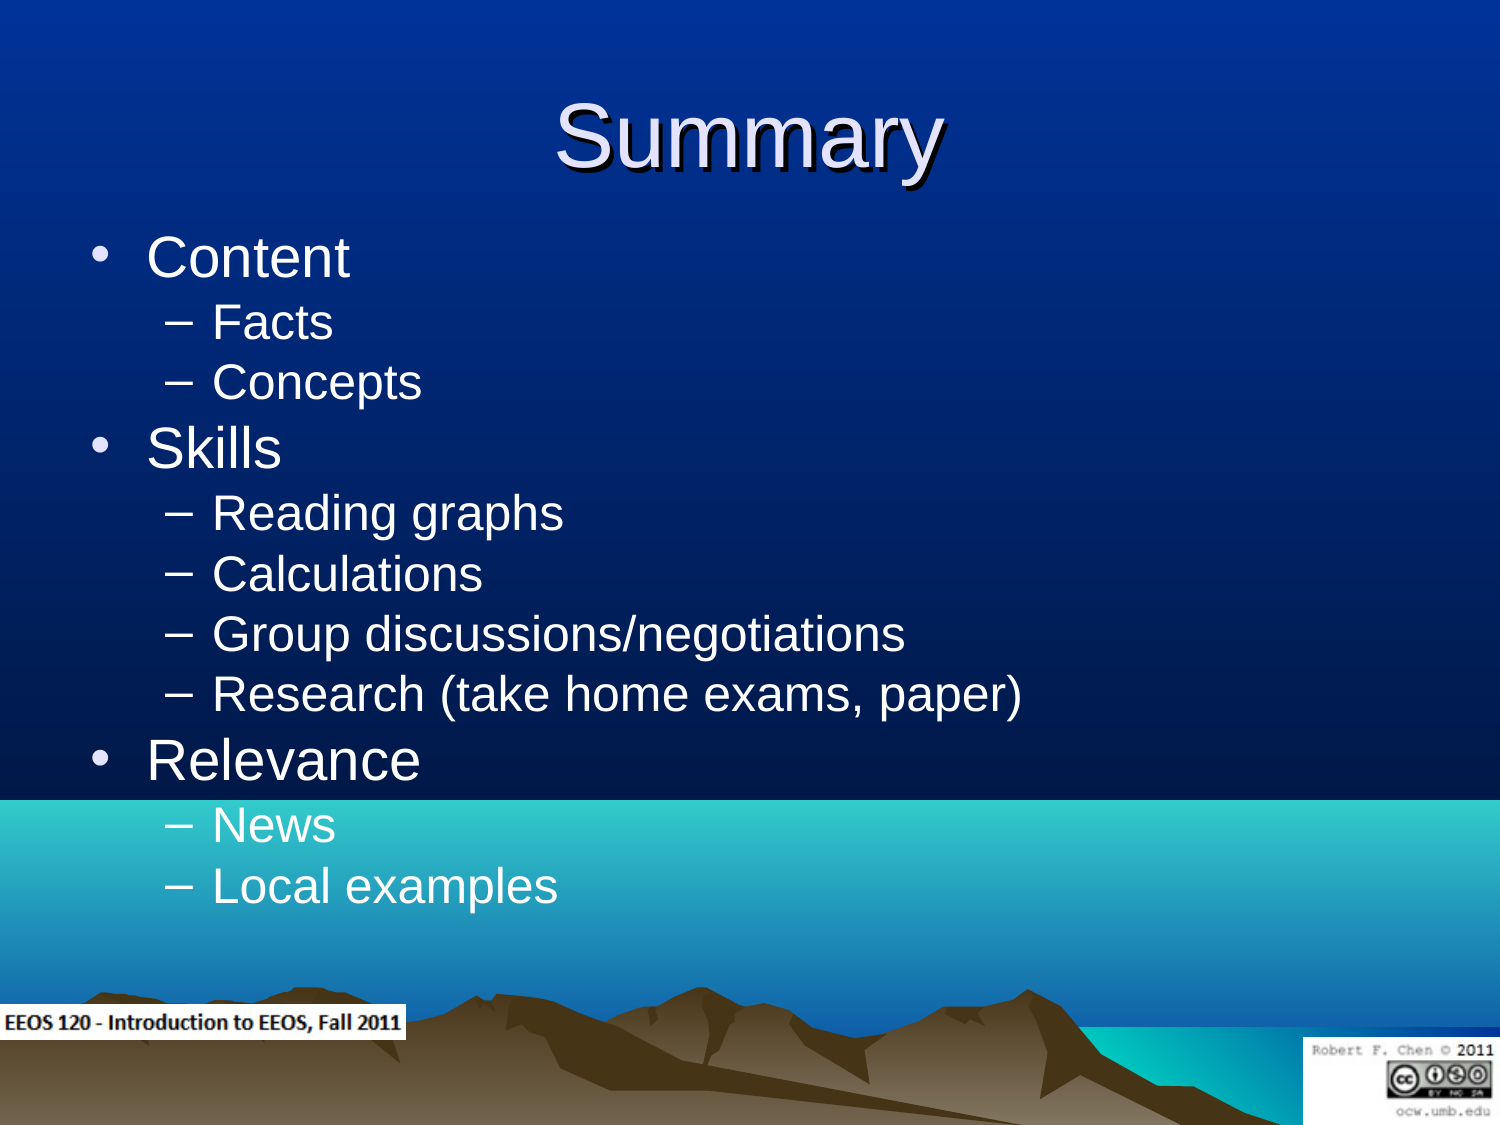

# Summary
Content
Facts
Concepts
Skills
Reading graphs
Calculations
Group discussions/negotiations
Research (take home exams, paper)
Relevance
News
Local examples